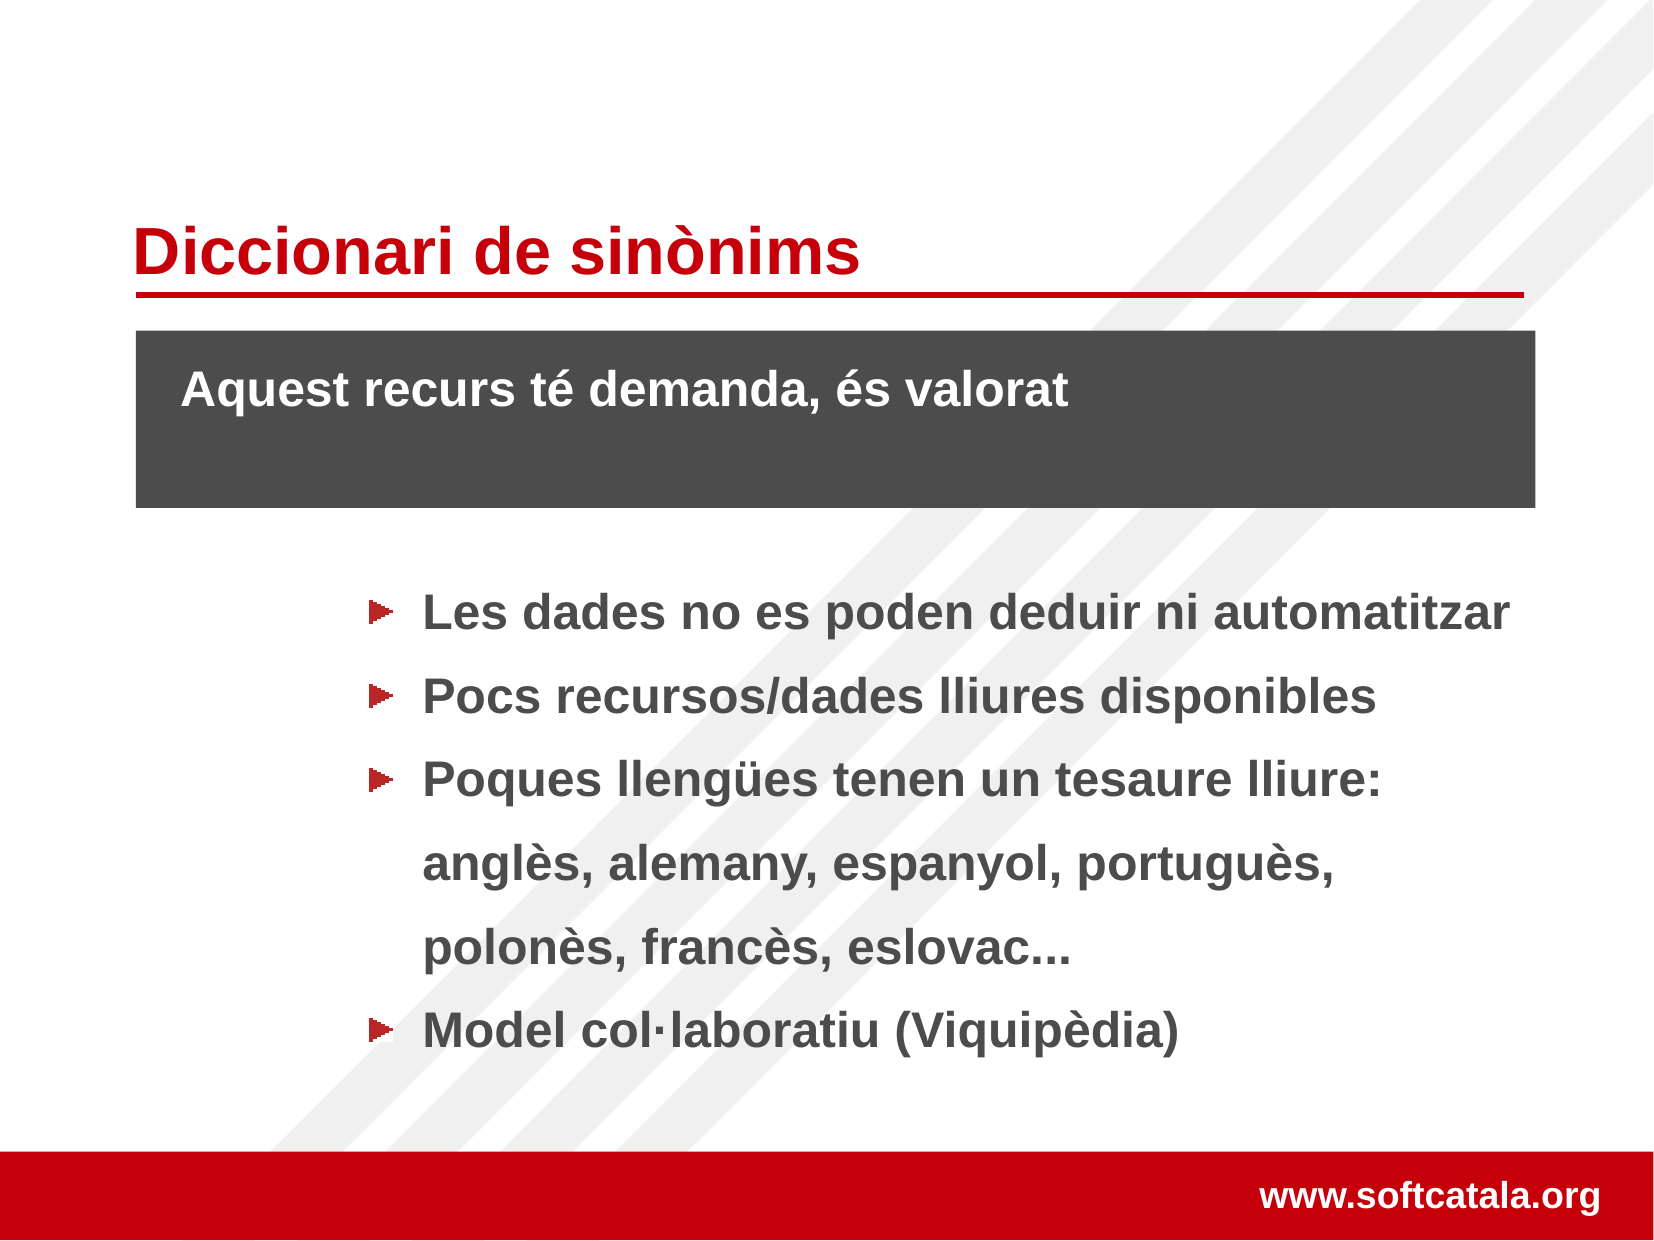

Diccionari de sinònims
Aquest recurs té demanda, és valorat
Les dades no es poden deduir ni automatitzar
Pocs recursos/dades lliures disponibles
Poques llengües tenen un tesaure lliure:
anglès, alemany, espanyol, portuguès, polonès, francès, eslovac...
Model col·laboratiu (Viquipèdia)
 www.softcatala.org